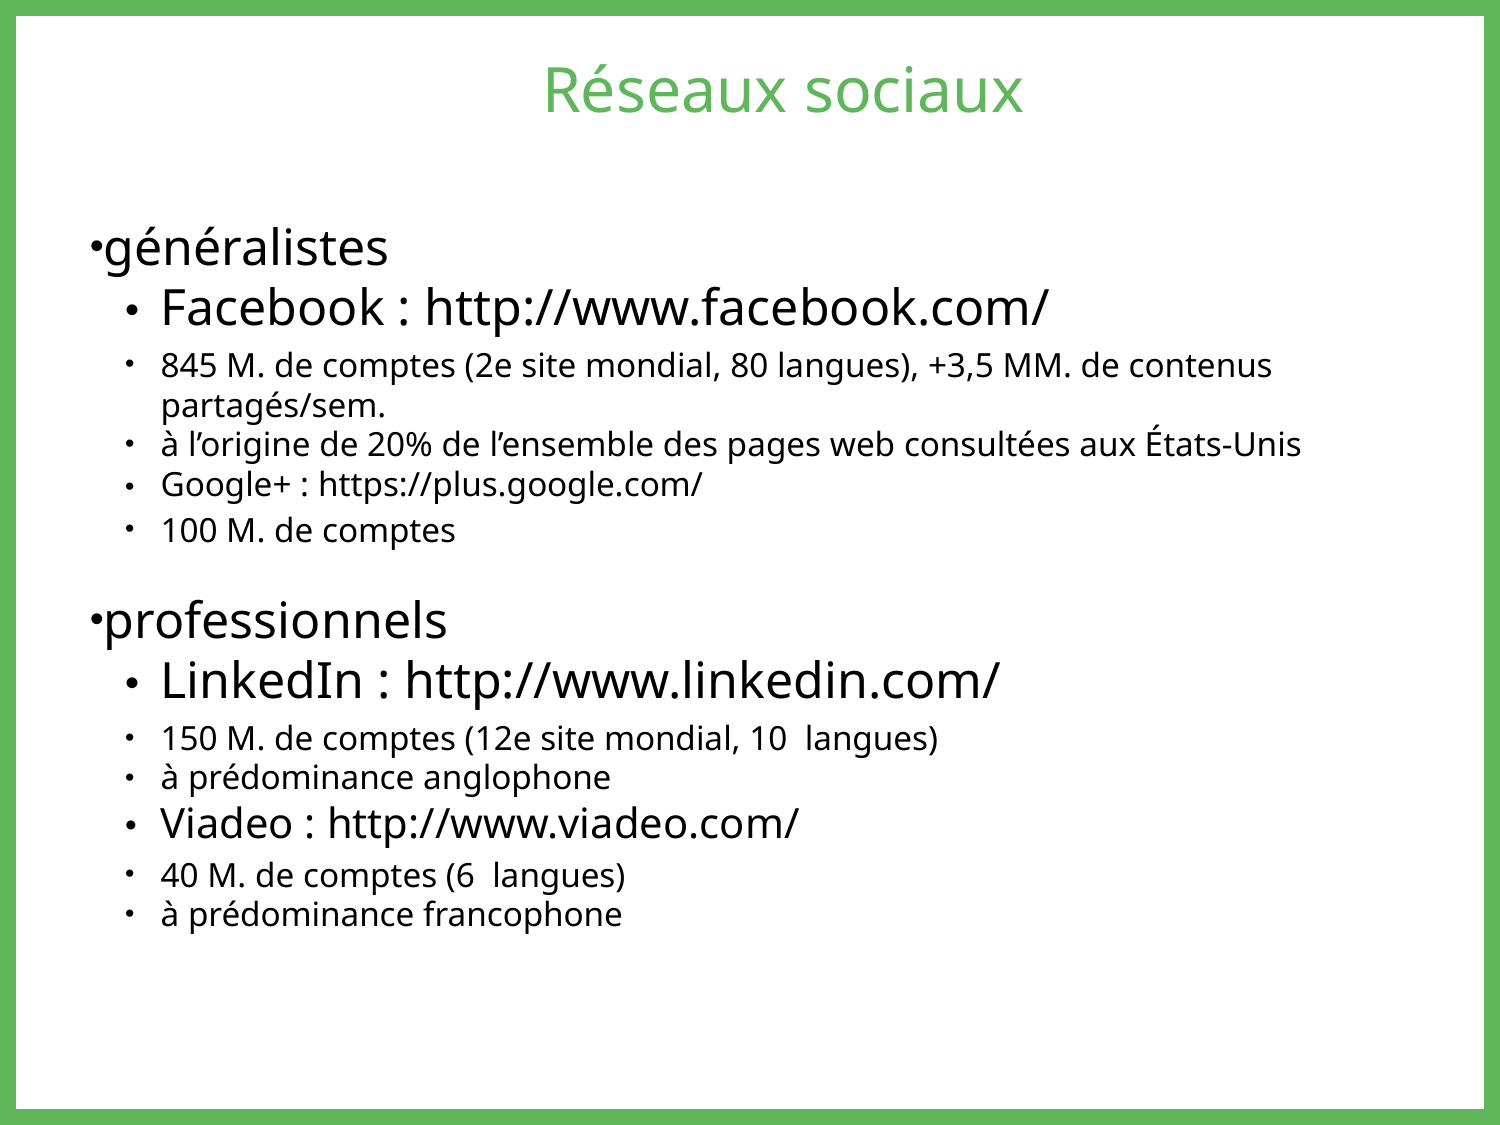

Réseaux sociaux
généralistes
Facebook : http://www.facebook.com/
845 M. de comptes (2e site mondial, 80 langues), +3,5 MM. de contenus partagés/sem.
à l’origine de 20% de l’ensemble des pages web consultées aux États-Unis
Google+ : https://plus.google.com/
100 M. de comptes
professionnels
LinkedIn : http://www.linkedin.com/
150 M. de comptes (12e site mondial, 10 langues)
à prédominance anglophone
Viadeo : http://www.viadeo.com/
40 M. de comptes (6 langues)
à prédominance francophone